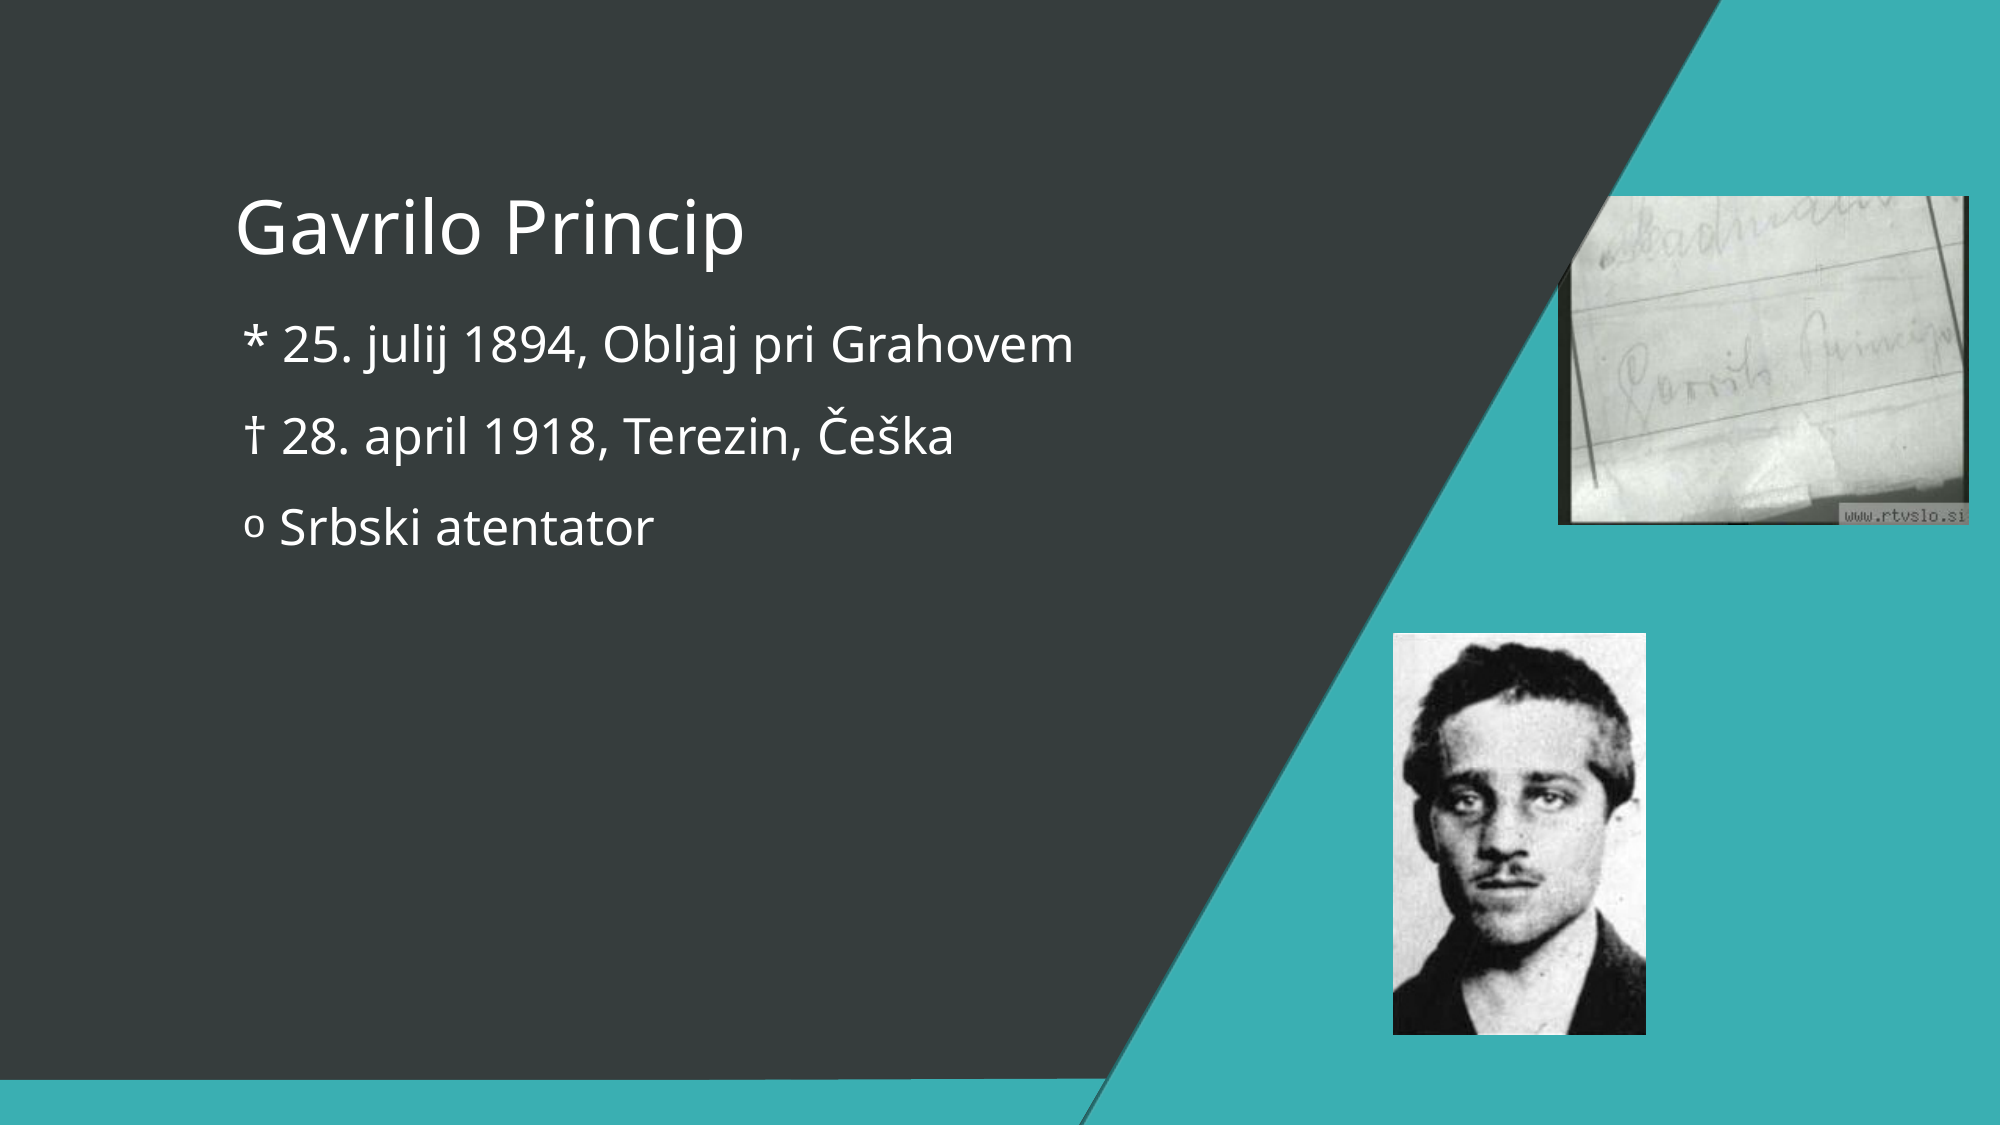

# Gavrilo Princip
* 25. julij 1894, Obljaj pri Grahovem
† 28. april 1918, Terezin, Češka
Srbski atentator